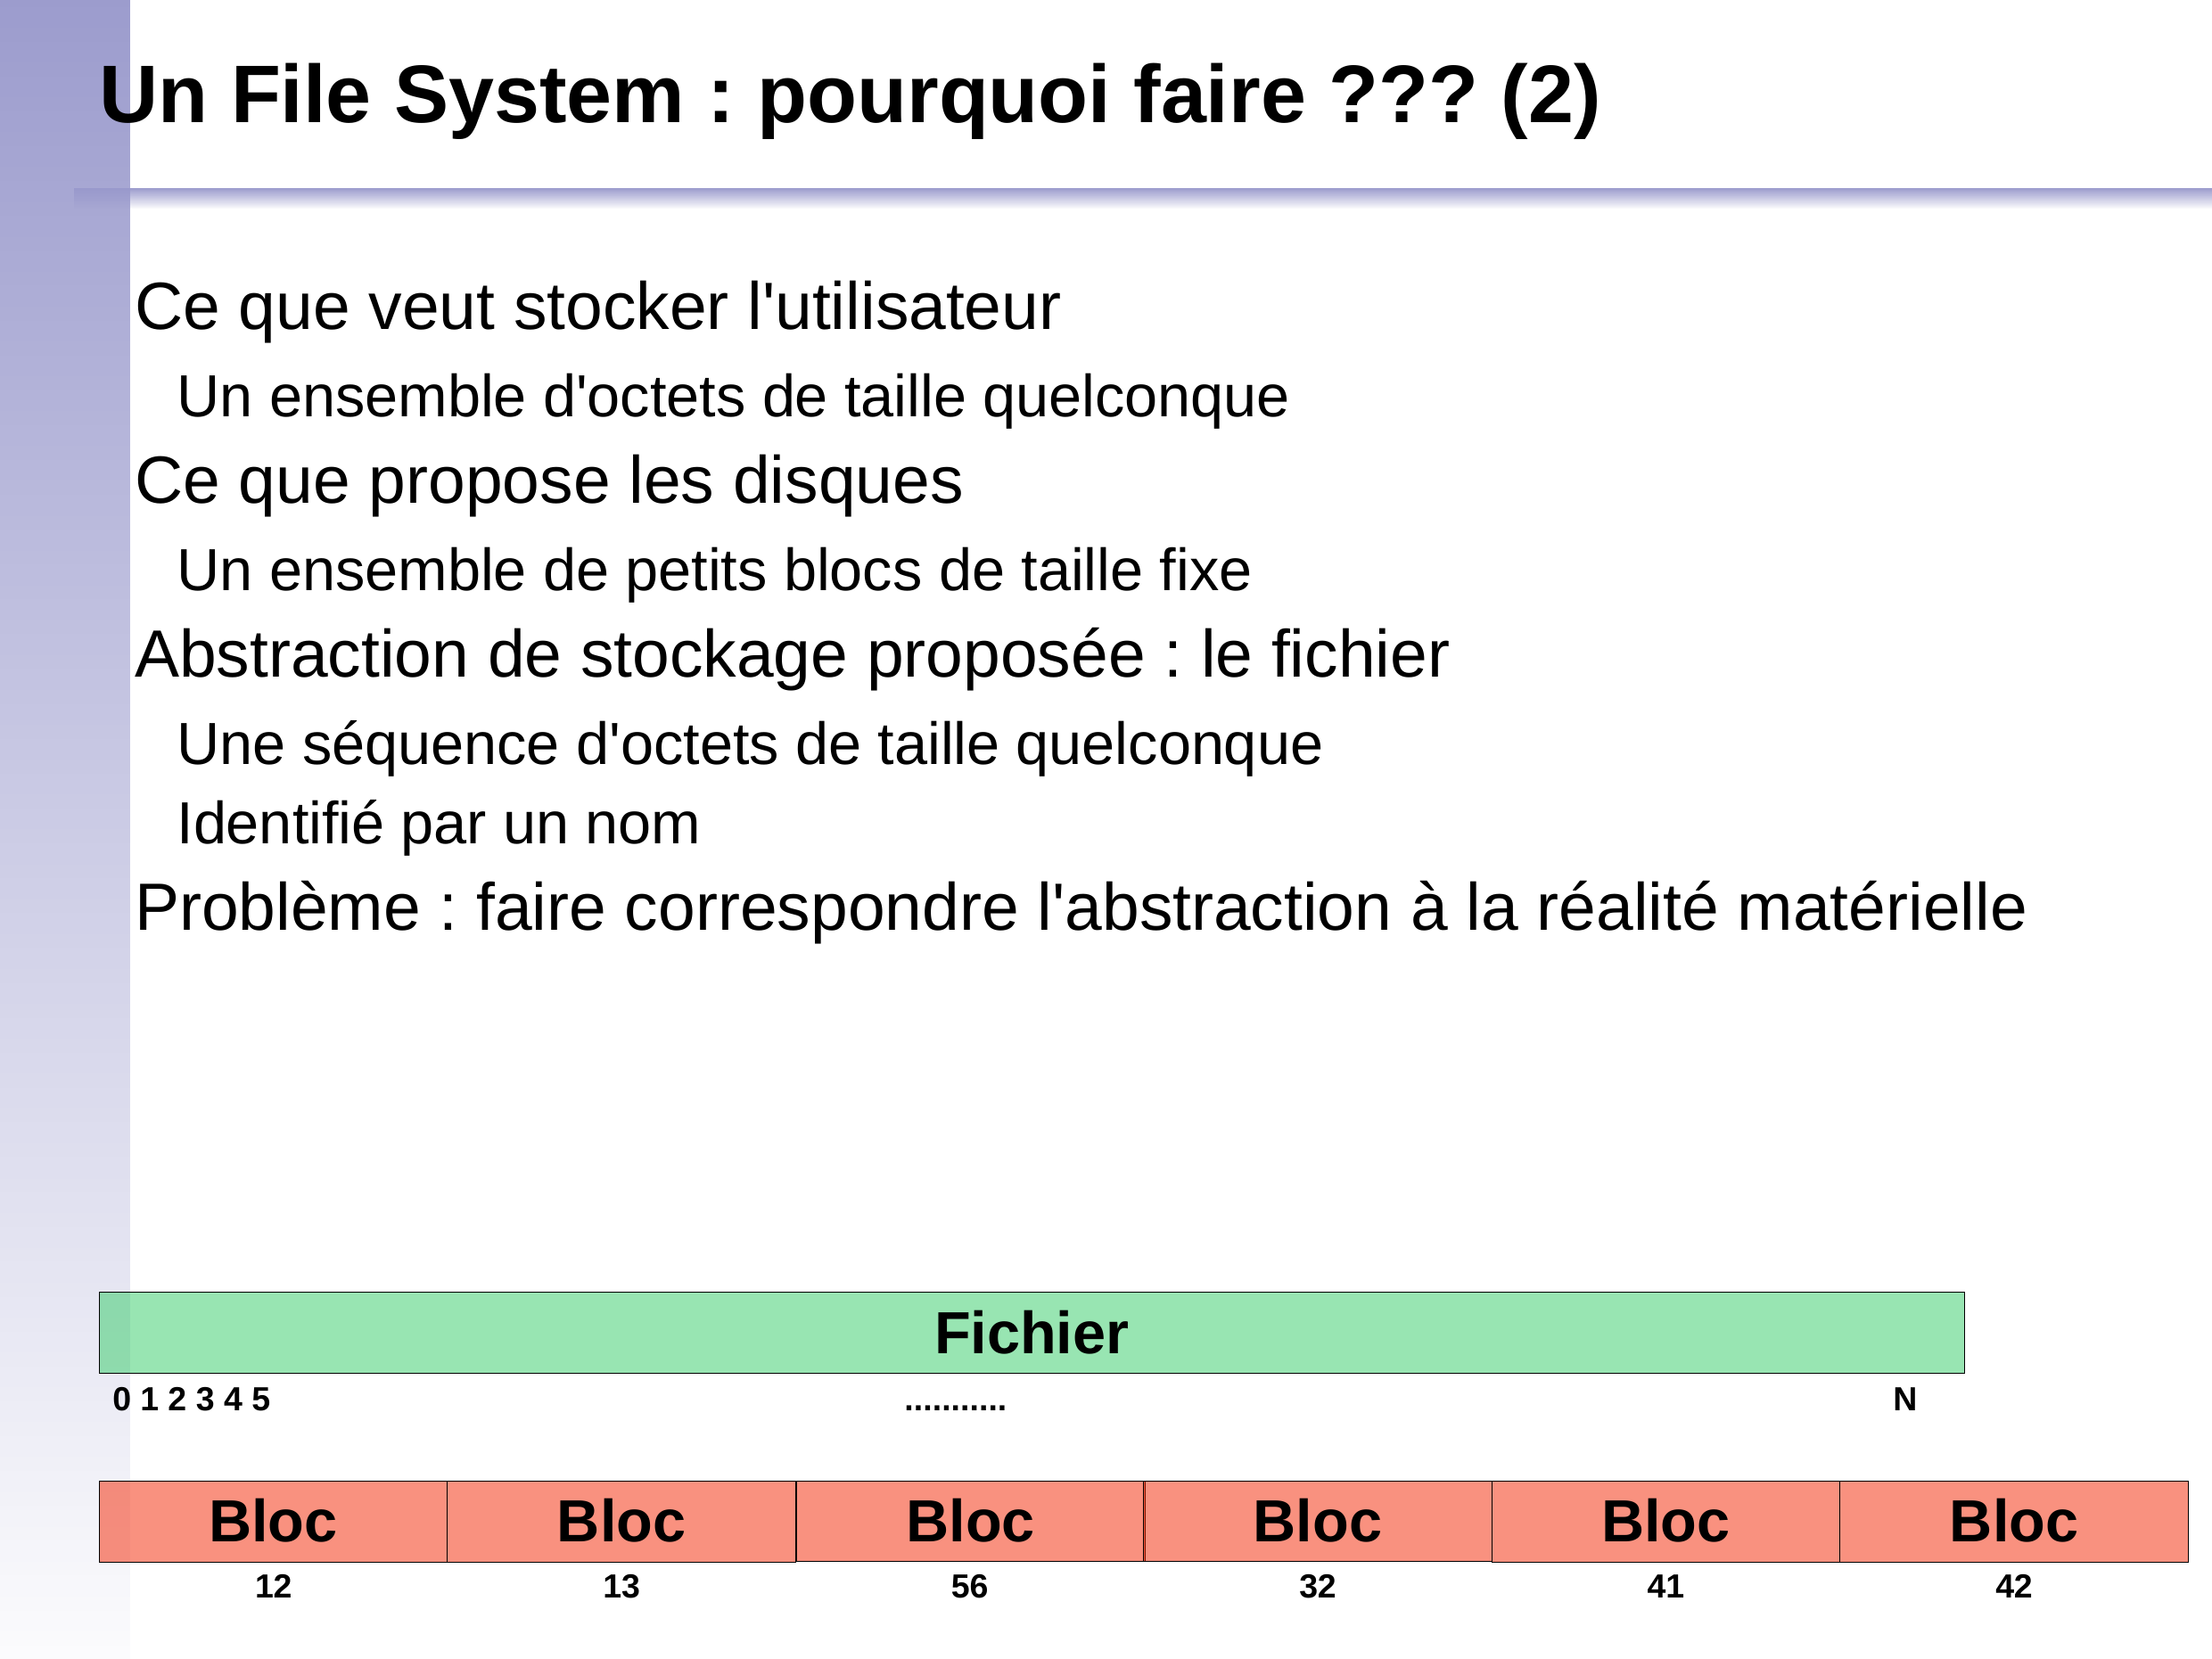

# Un File System : pourquoi faire ??? (2)
Ce que veut stocker l'utilisateur
Un ensemble d'octets de taille quelconque
Ce que propose les disques
Un ensemble de petits blocs de taille fixe
Abstraction de stockage proposée : le fichier
Une séquence d'octets de taille quelconque
Identifié par un nom
Problème : faire correspondre l'abstraction à la réalité matérielle
Fichier
0 1 2 3 4 5 ........... N
Bloc
Bloc
Bloc
Bloc
Bloc
Bloc
12
13
56
32
41
42